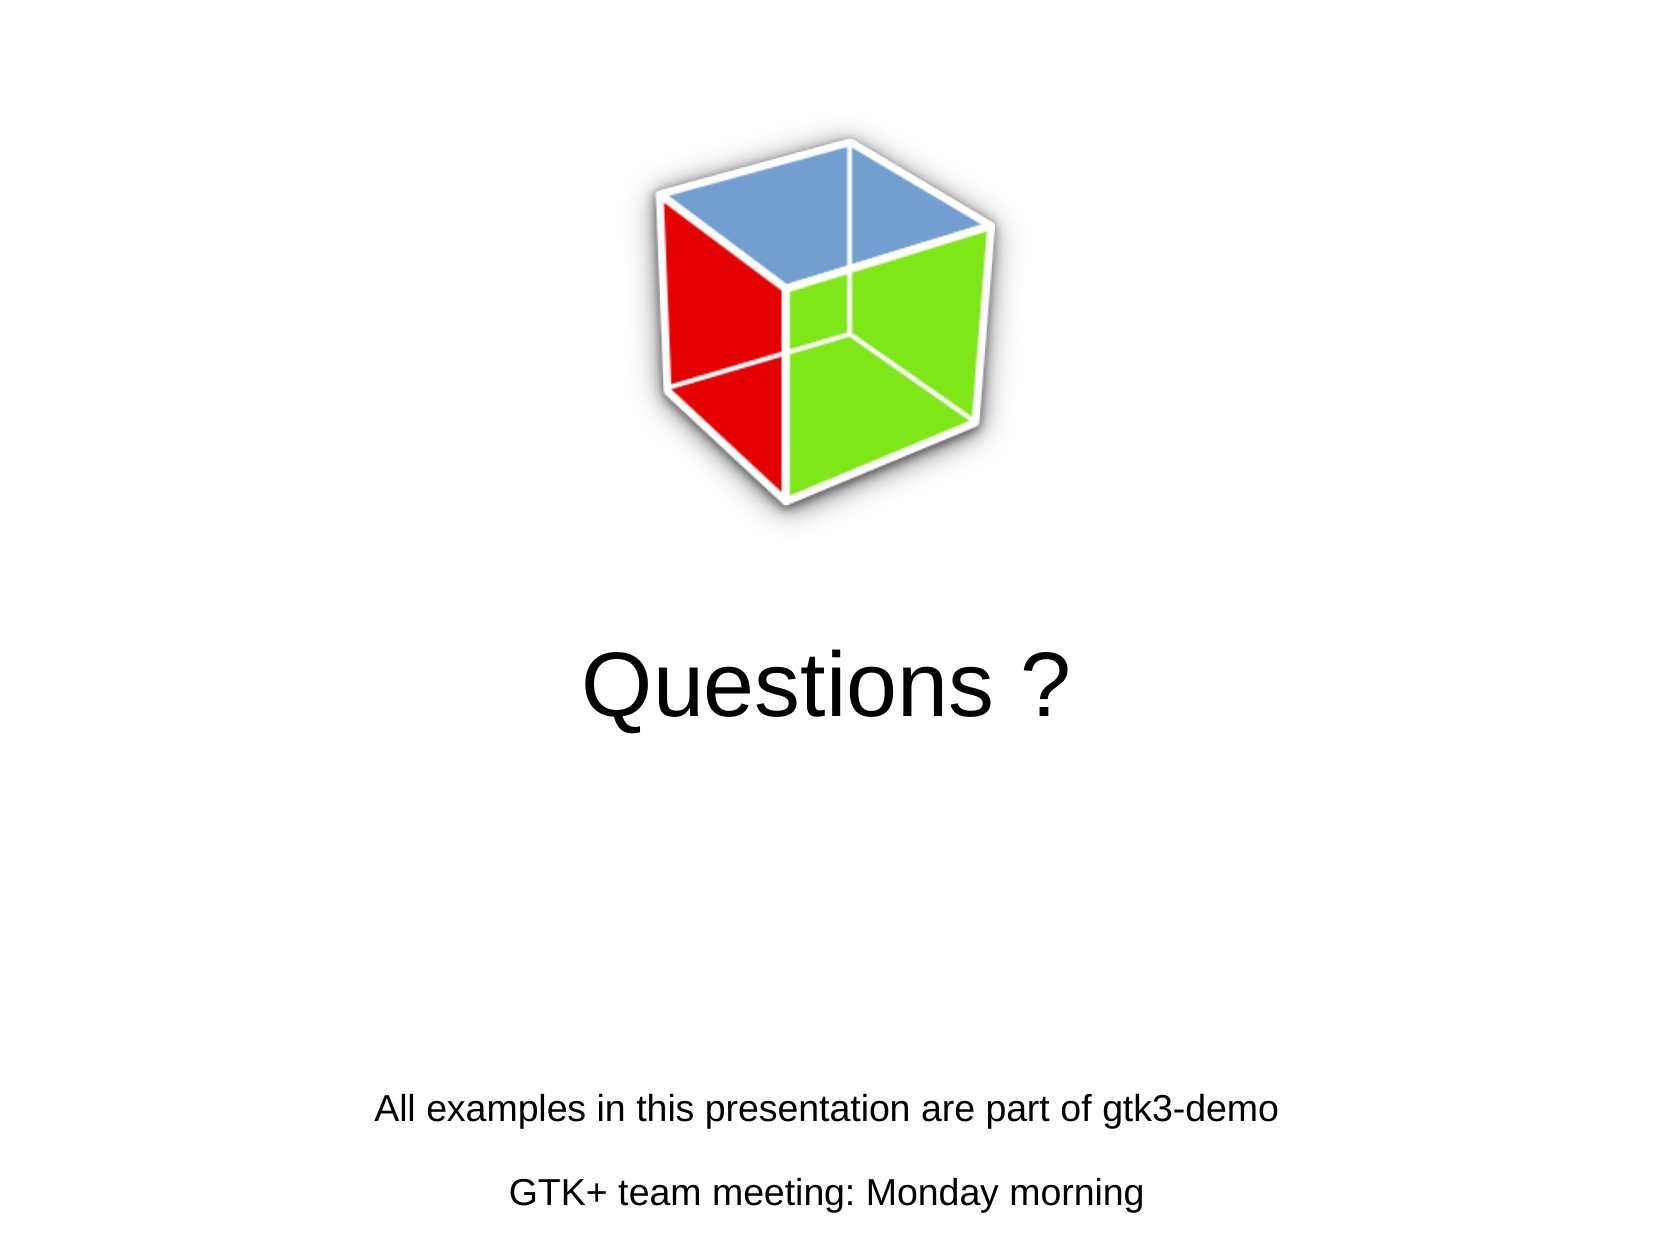

# Questions ?
All examples in this presentation are part of gtk3-demo
GTK+ team meeting: Monday morning